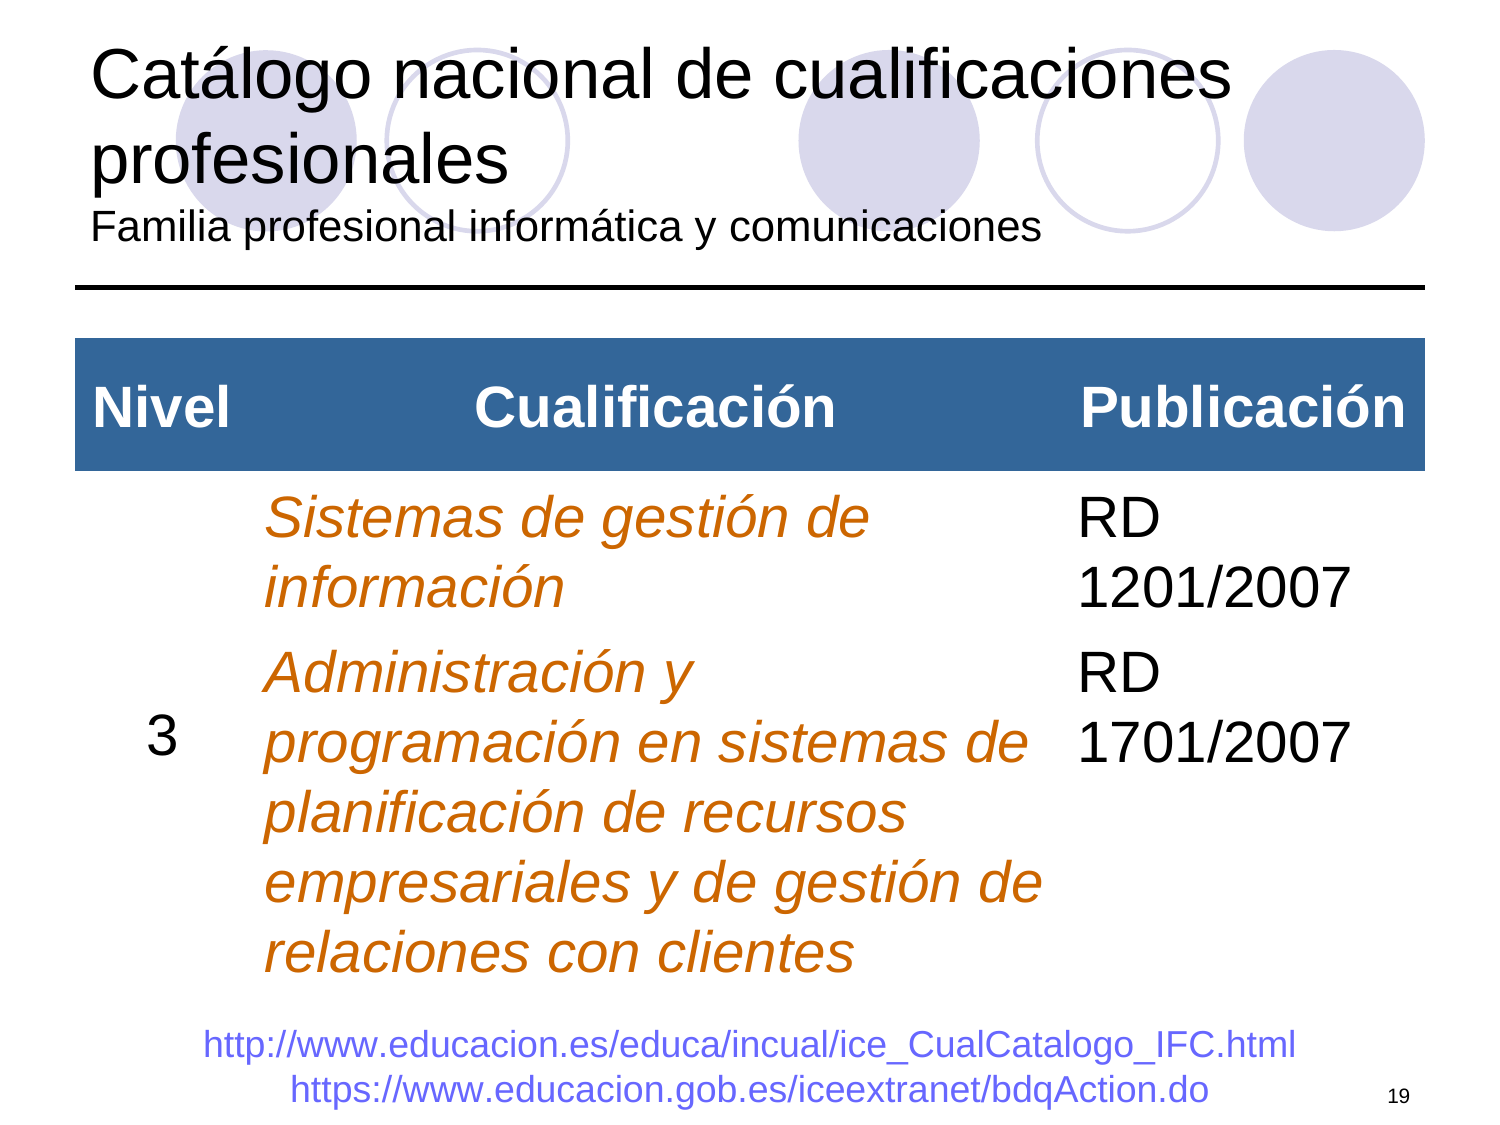

# Catálogo nacional de cualificaciones profesionales Familia profesional informática y comunicaciones
| Nivel | Cualificación | Publicación |
| --- | --- | --- |
| 3 | Sistemas de gestión de información | RD 1201/2007 |
| | Administración y programación en sistemas de planificación de recursos empresariales y de gestión de relaciones con clientes | RD 1701/2007 |
http://www.educacion.es/educa/incual/ice_CualCatalogo_IFC.html
https://www.educacion.gob.es/iceextranet/bdqAction.do